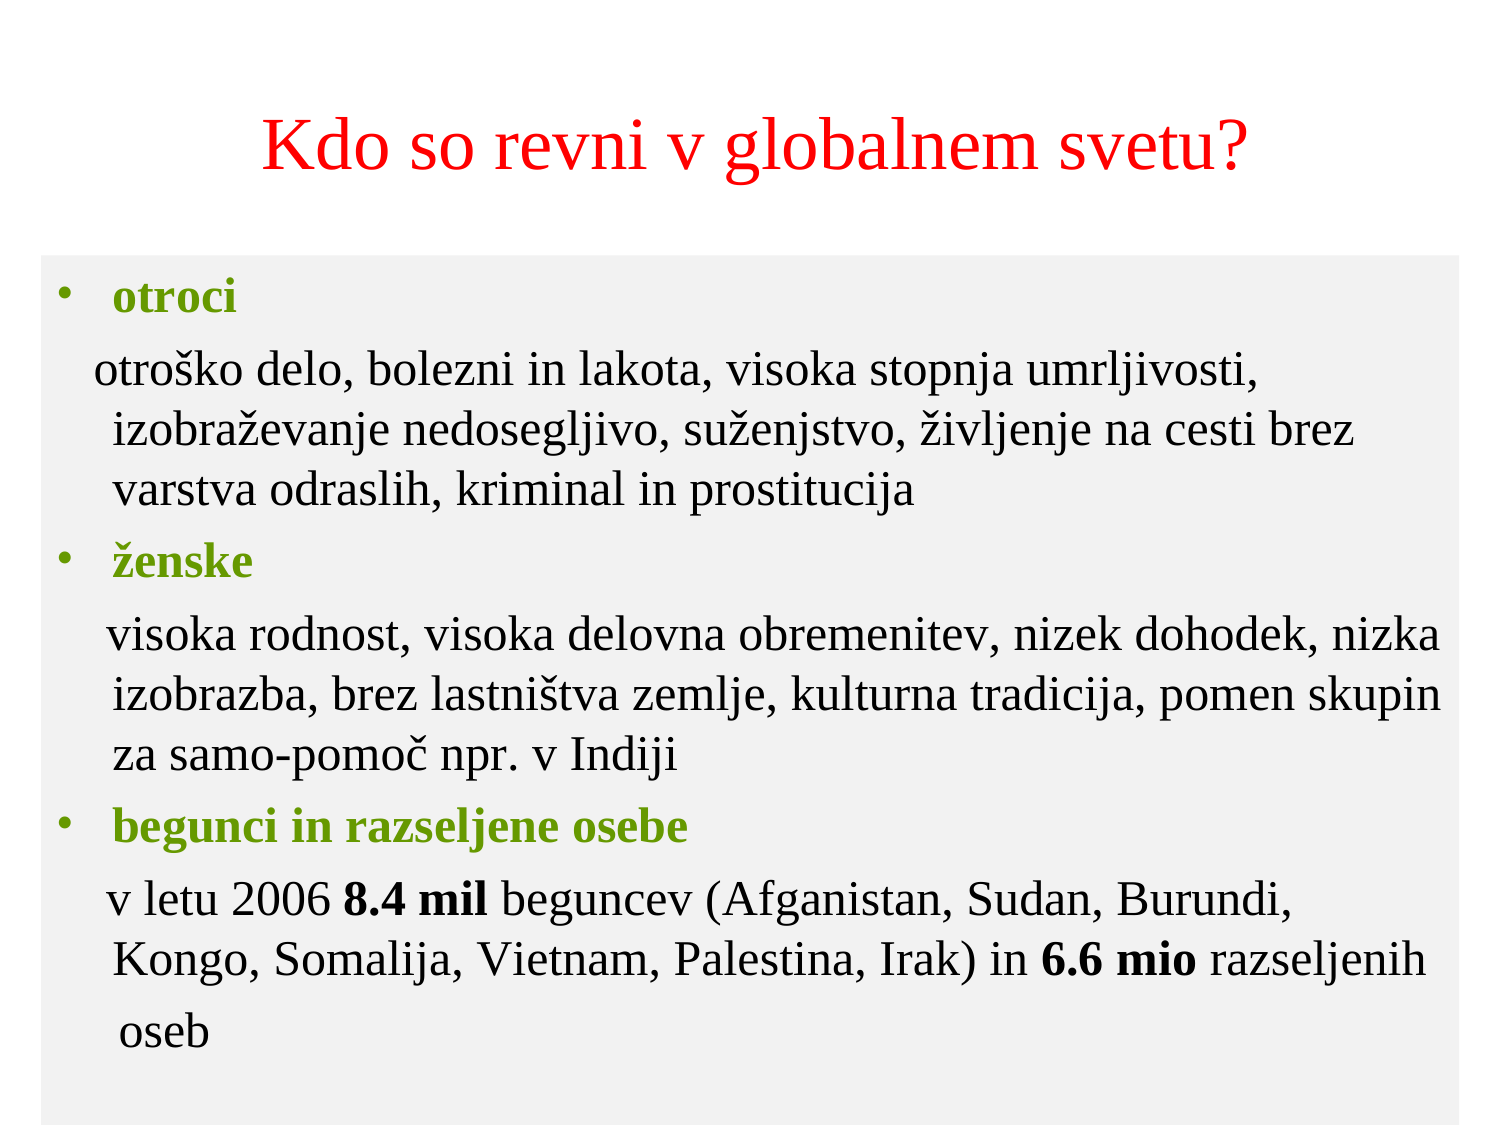

# Kdo so revni v globalnem svetu?
otroci
 otroško delo, bolezni in lakota, visoka stopnja umrljivosti, izobraževanje nedosegljivo, suženjstvo, življenje na cesti brez varstva odraslih, kriminal in prostitucija
ženske
 visoka rodnost, visoka delovna obremenitev, nizek dohodek, nizka izobrazba, brez lastništva zemlje, kulturna tradicija, pomen skupin za samo-pomoč npr. v Indiji
begunci in razseljene osebe
 v letu 2006 8.4 mil beguncev (Afganistan, Sudan, Burundi, Kongo, Somalija, Vietnam, Palestina, Irak) in 6.6 mio razseljenih
 oseb